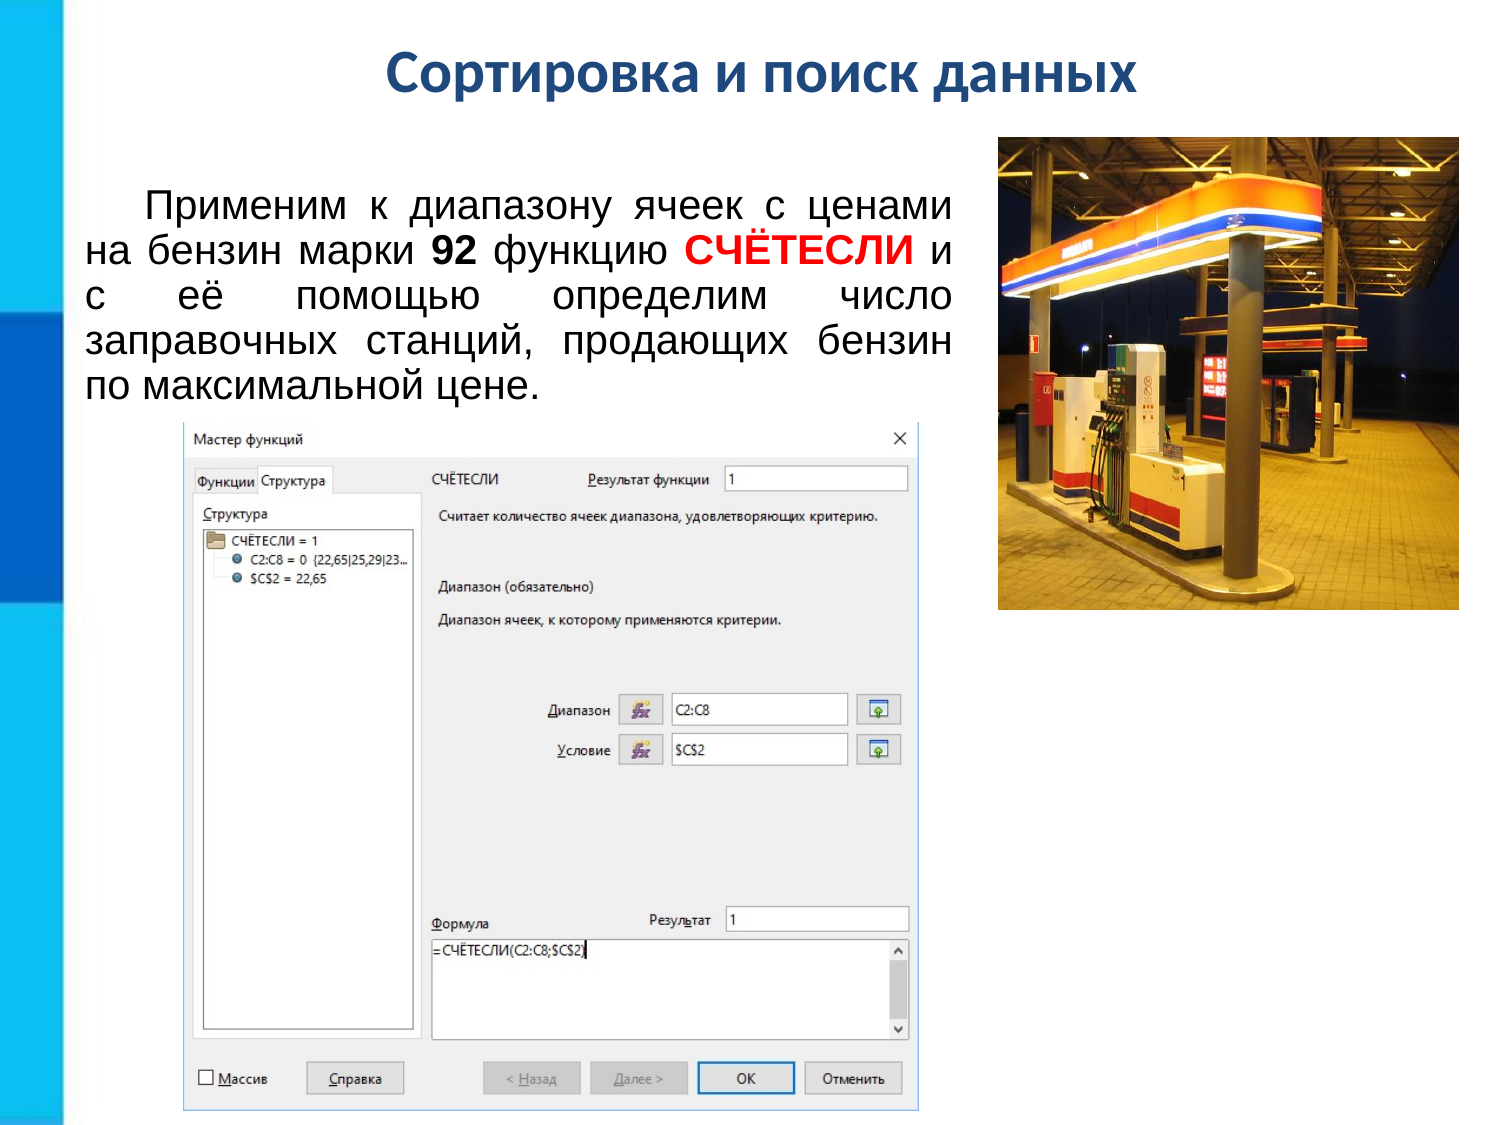

Сортировка и поиск данных
Применим к диапазону ячеек с ценами на бензин марки 92 функцию СЧЁТЕСЛИ и с её помощью определим число заправочных станций, продающих бензин по максимальной цене.